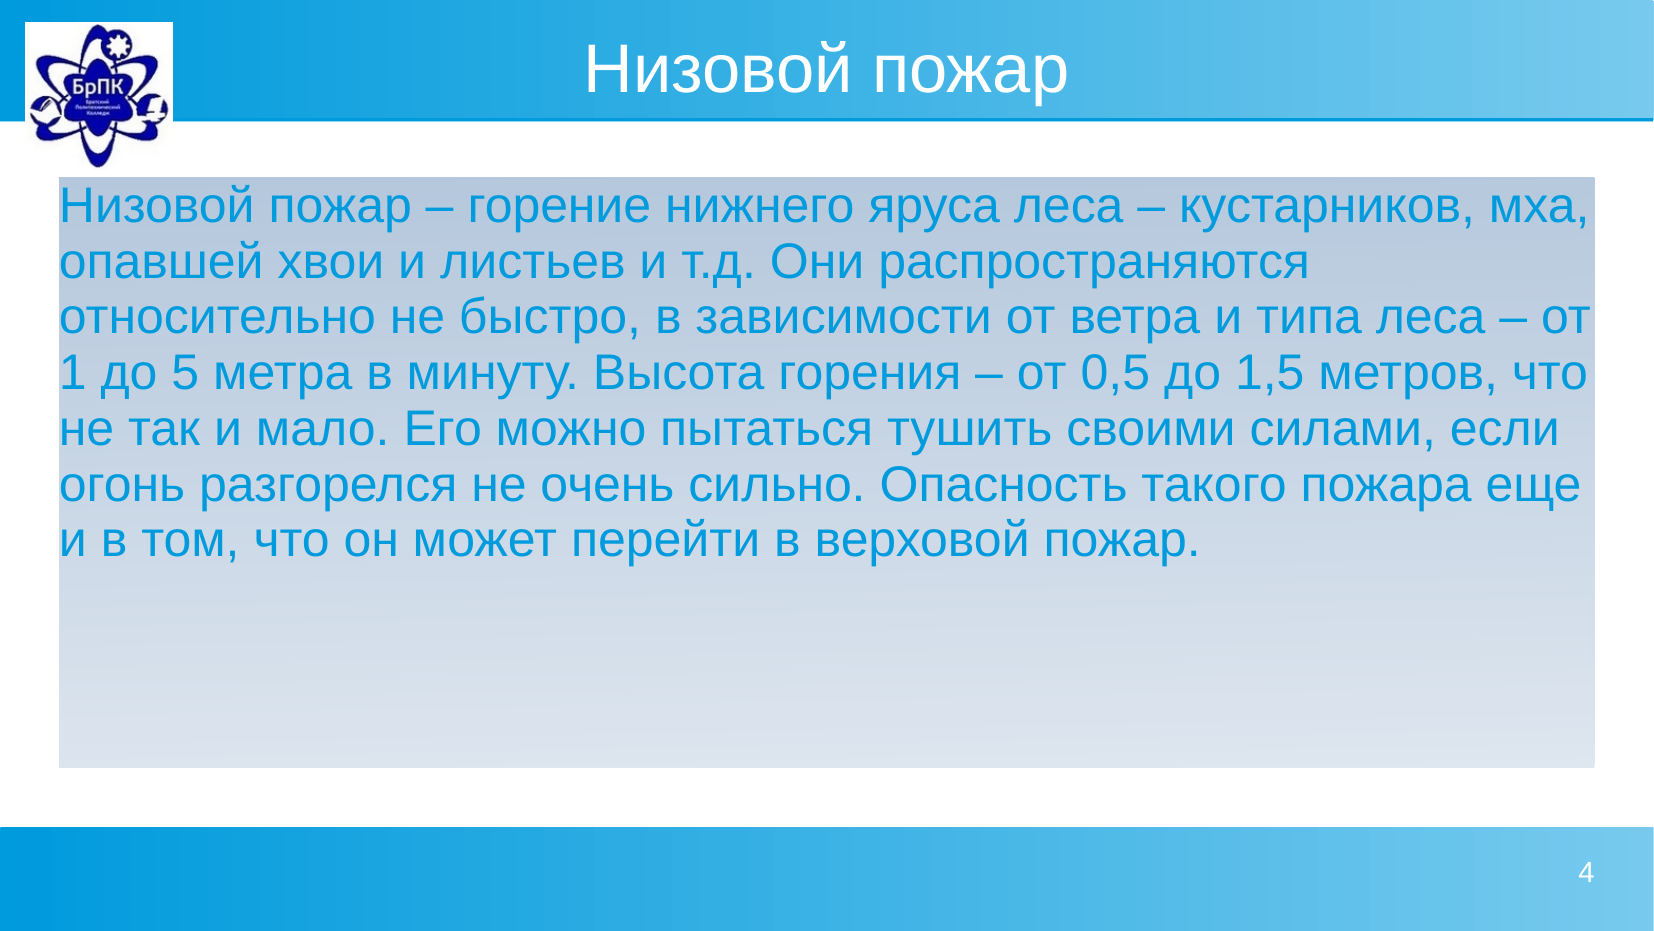

# Низовой пожар
Низовой пожар – горение нижнего яруса леса – кустарников, мха, опавшей хвои и листьев и т.д. Они распространяются относительно не быстро, в зависимости от ветра и типа леса – от 1 до 5 метра в минуту. Высота горения – от 0,5 до 1,5 метров, что не так и мало. Его можно пытаться тушить своими силами, если огонь разгорелся не очень сильно. Опасность такого пожара еще и в том, что он может перейти в верховой пожар.
4